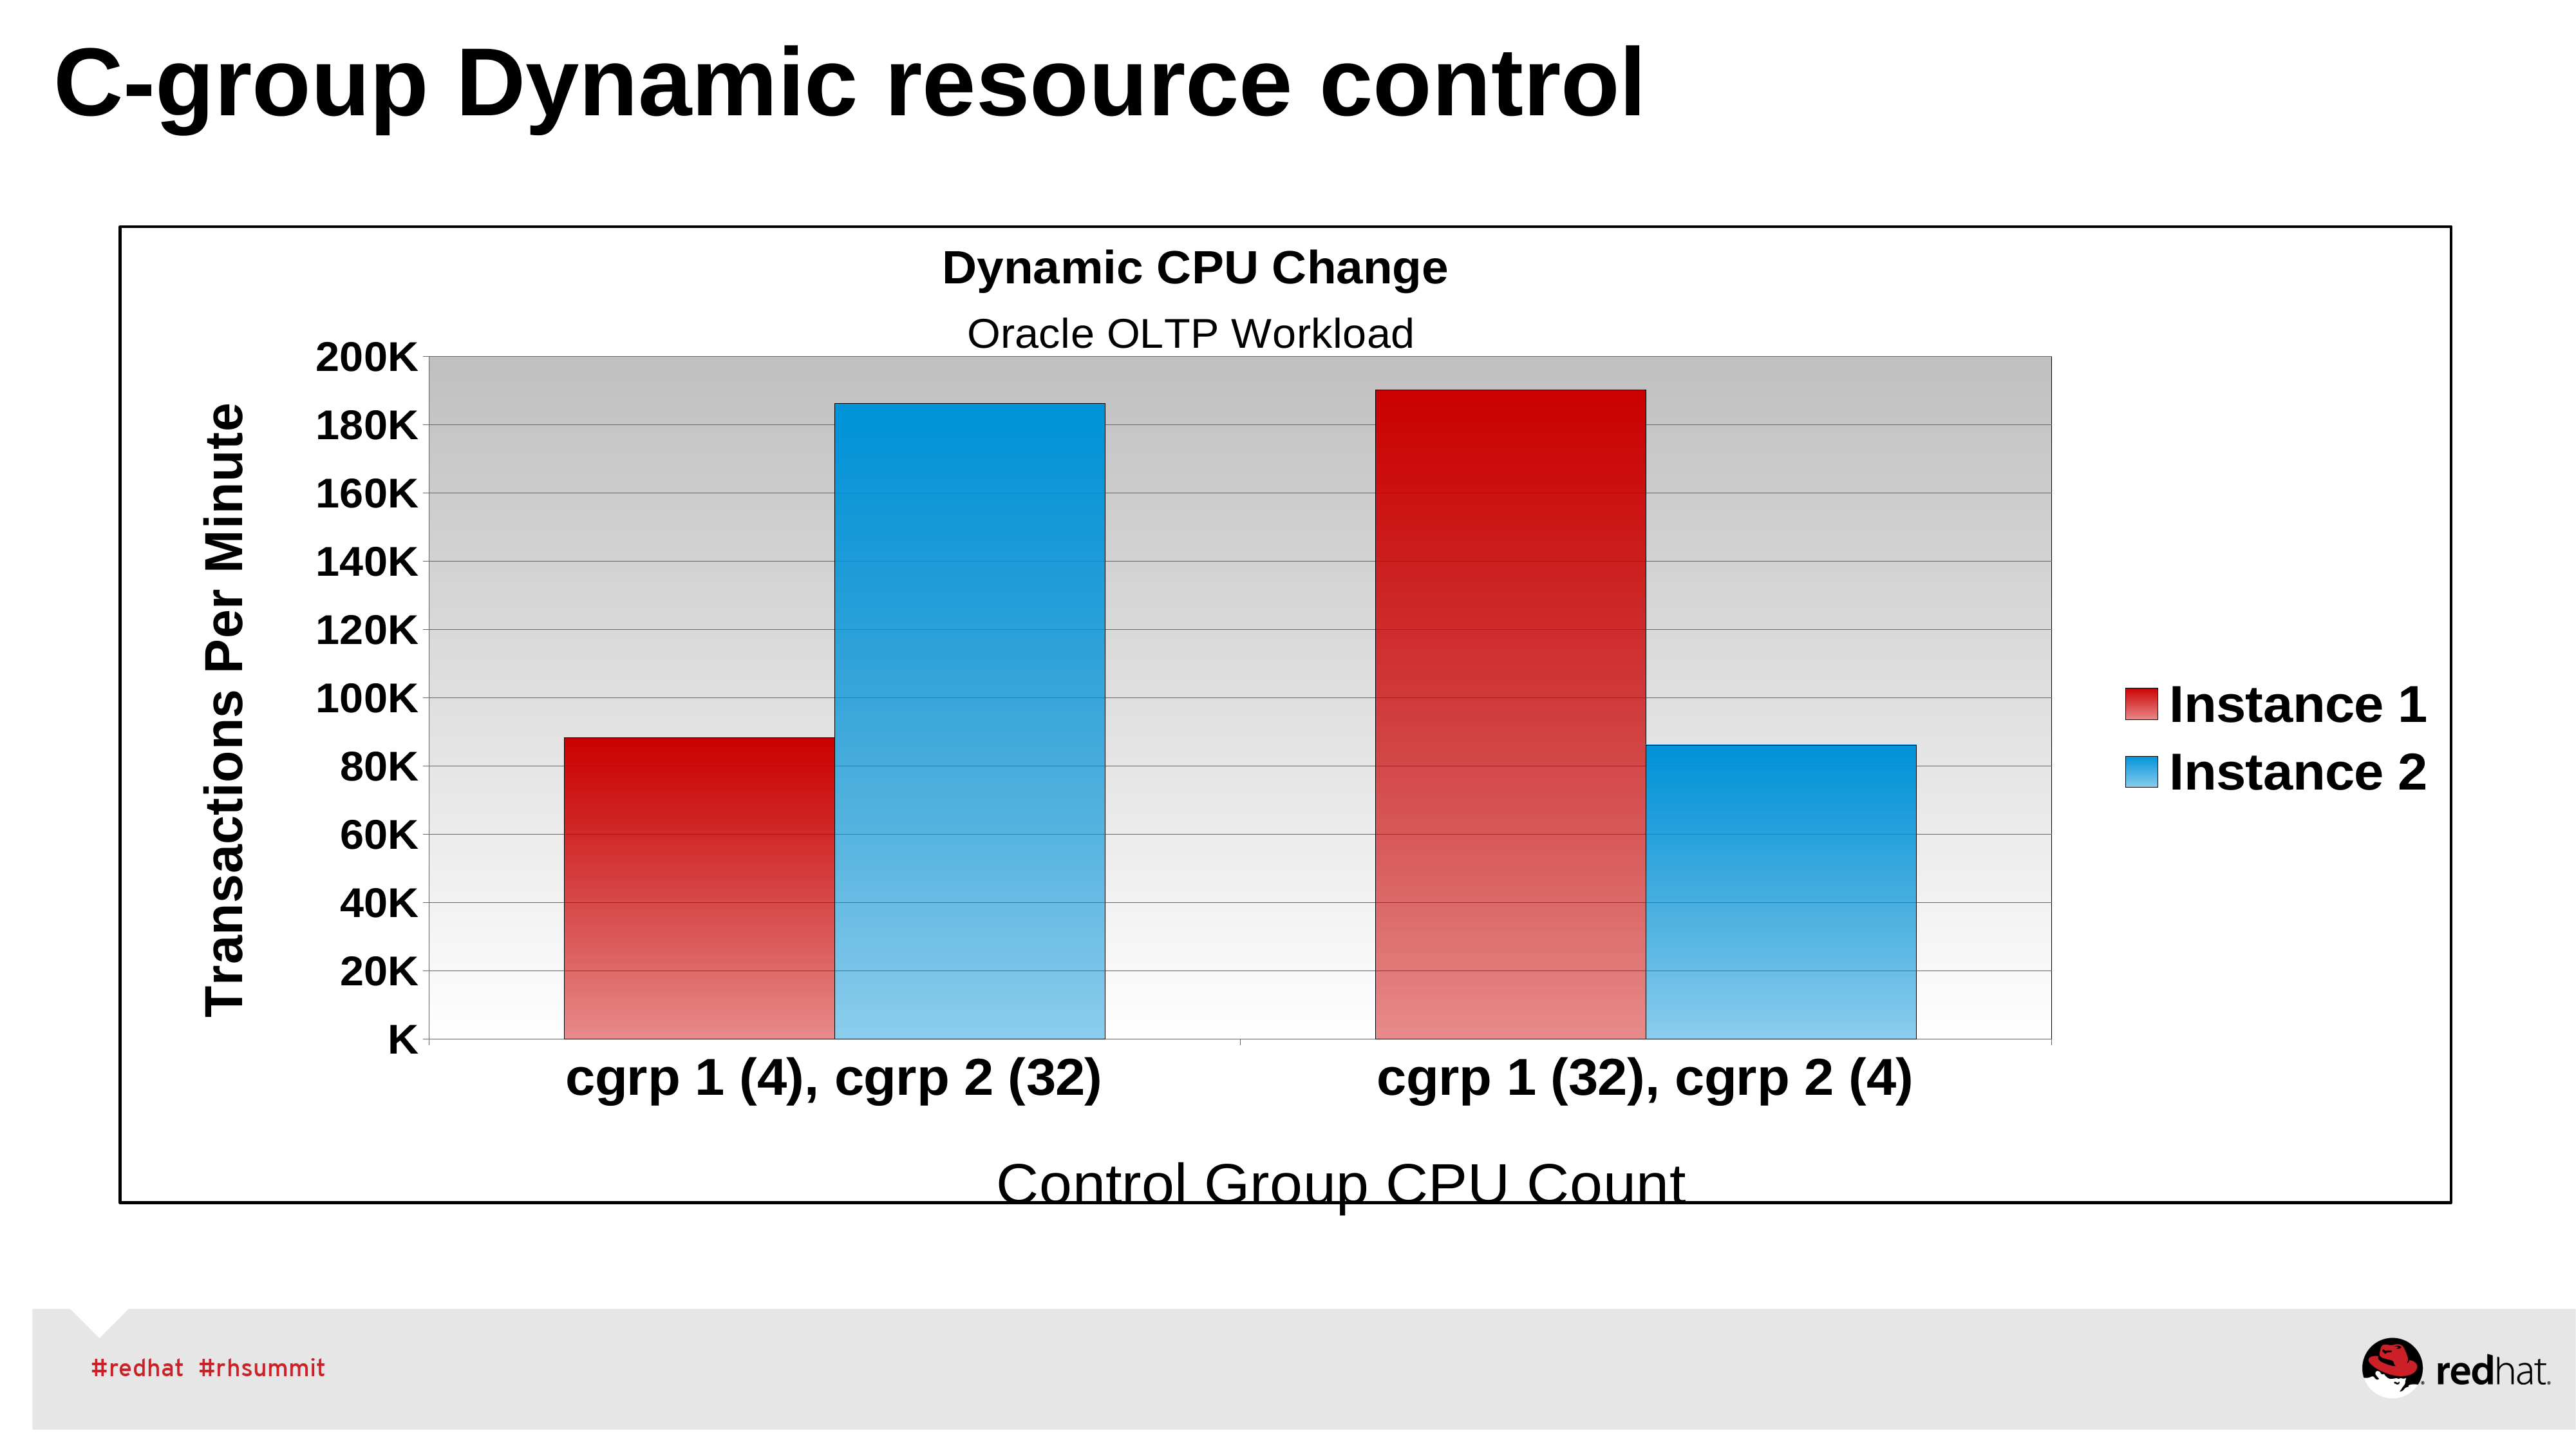

# C-group Dynamic resource control
### Chart: Dynamic CPU Change
Oracle OLTP Workload
| Category | Instance 1 | Instance 2 |
|---|---|---|
| cgrp 1 (4), cgrp 2 (32) | 88231.0 | 186176.0 |
| cgrp 1 (32), cgrp 2 (4) | 190170.6 | 86119.0 |